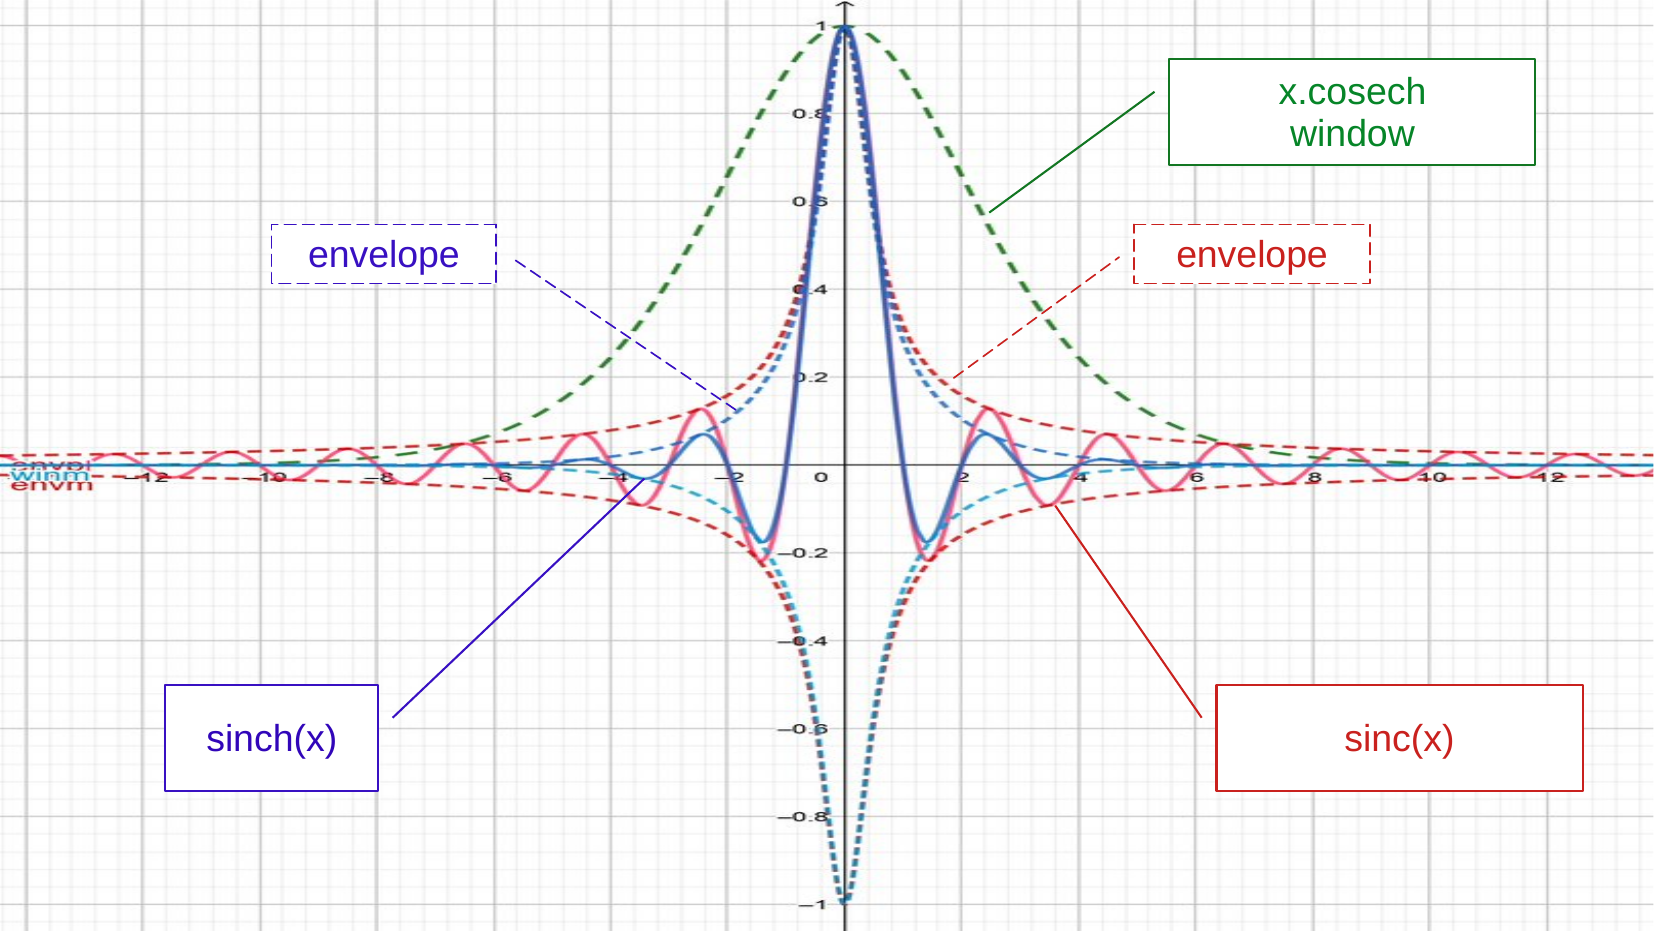

x.cosech
window
envelope
envelope
sinch(x)
sinc(x)
27